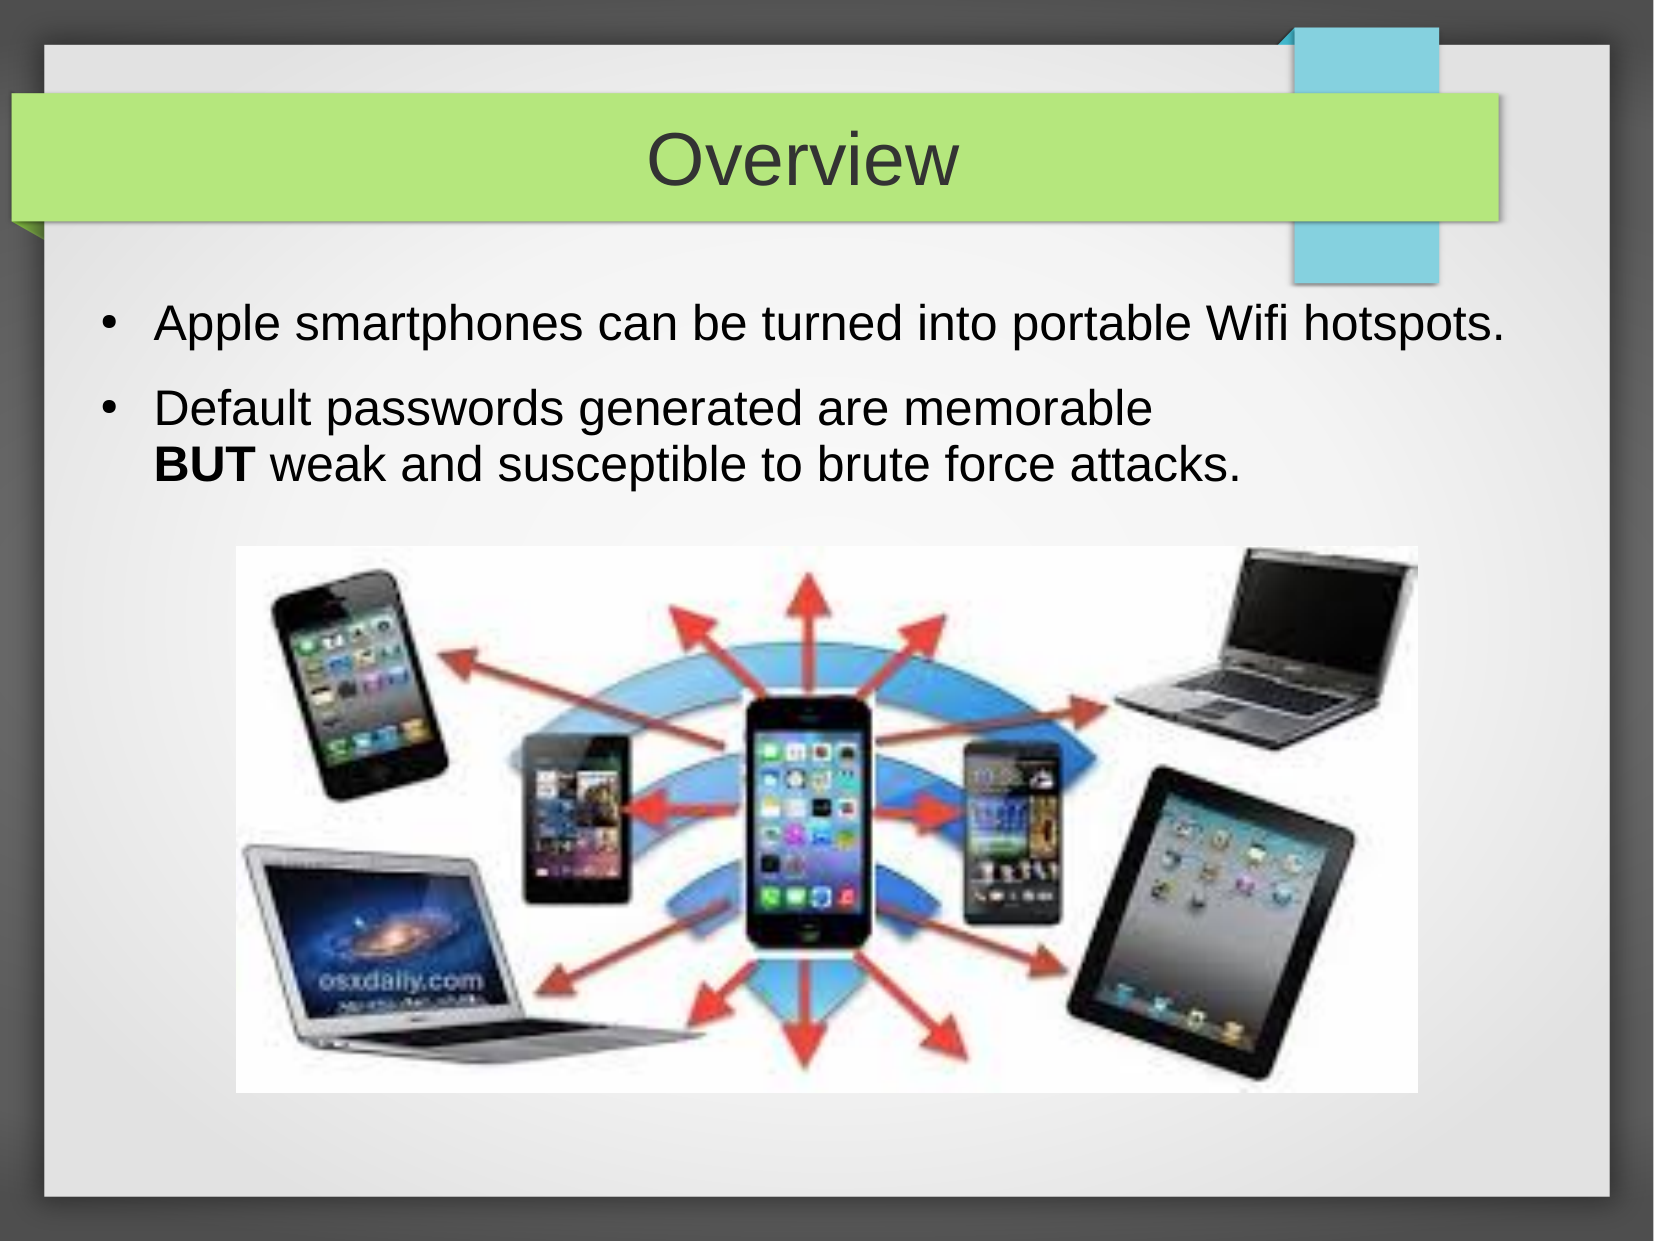

# Overview
Apple smartphones can be turned into portable Wifi hotspots.
Default passwords generated are memorable 				 BUT weak and susceptible to brute force attacks.